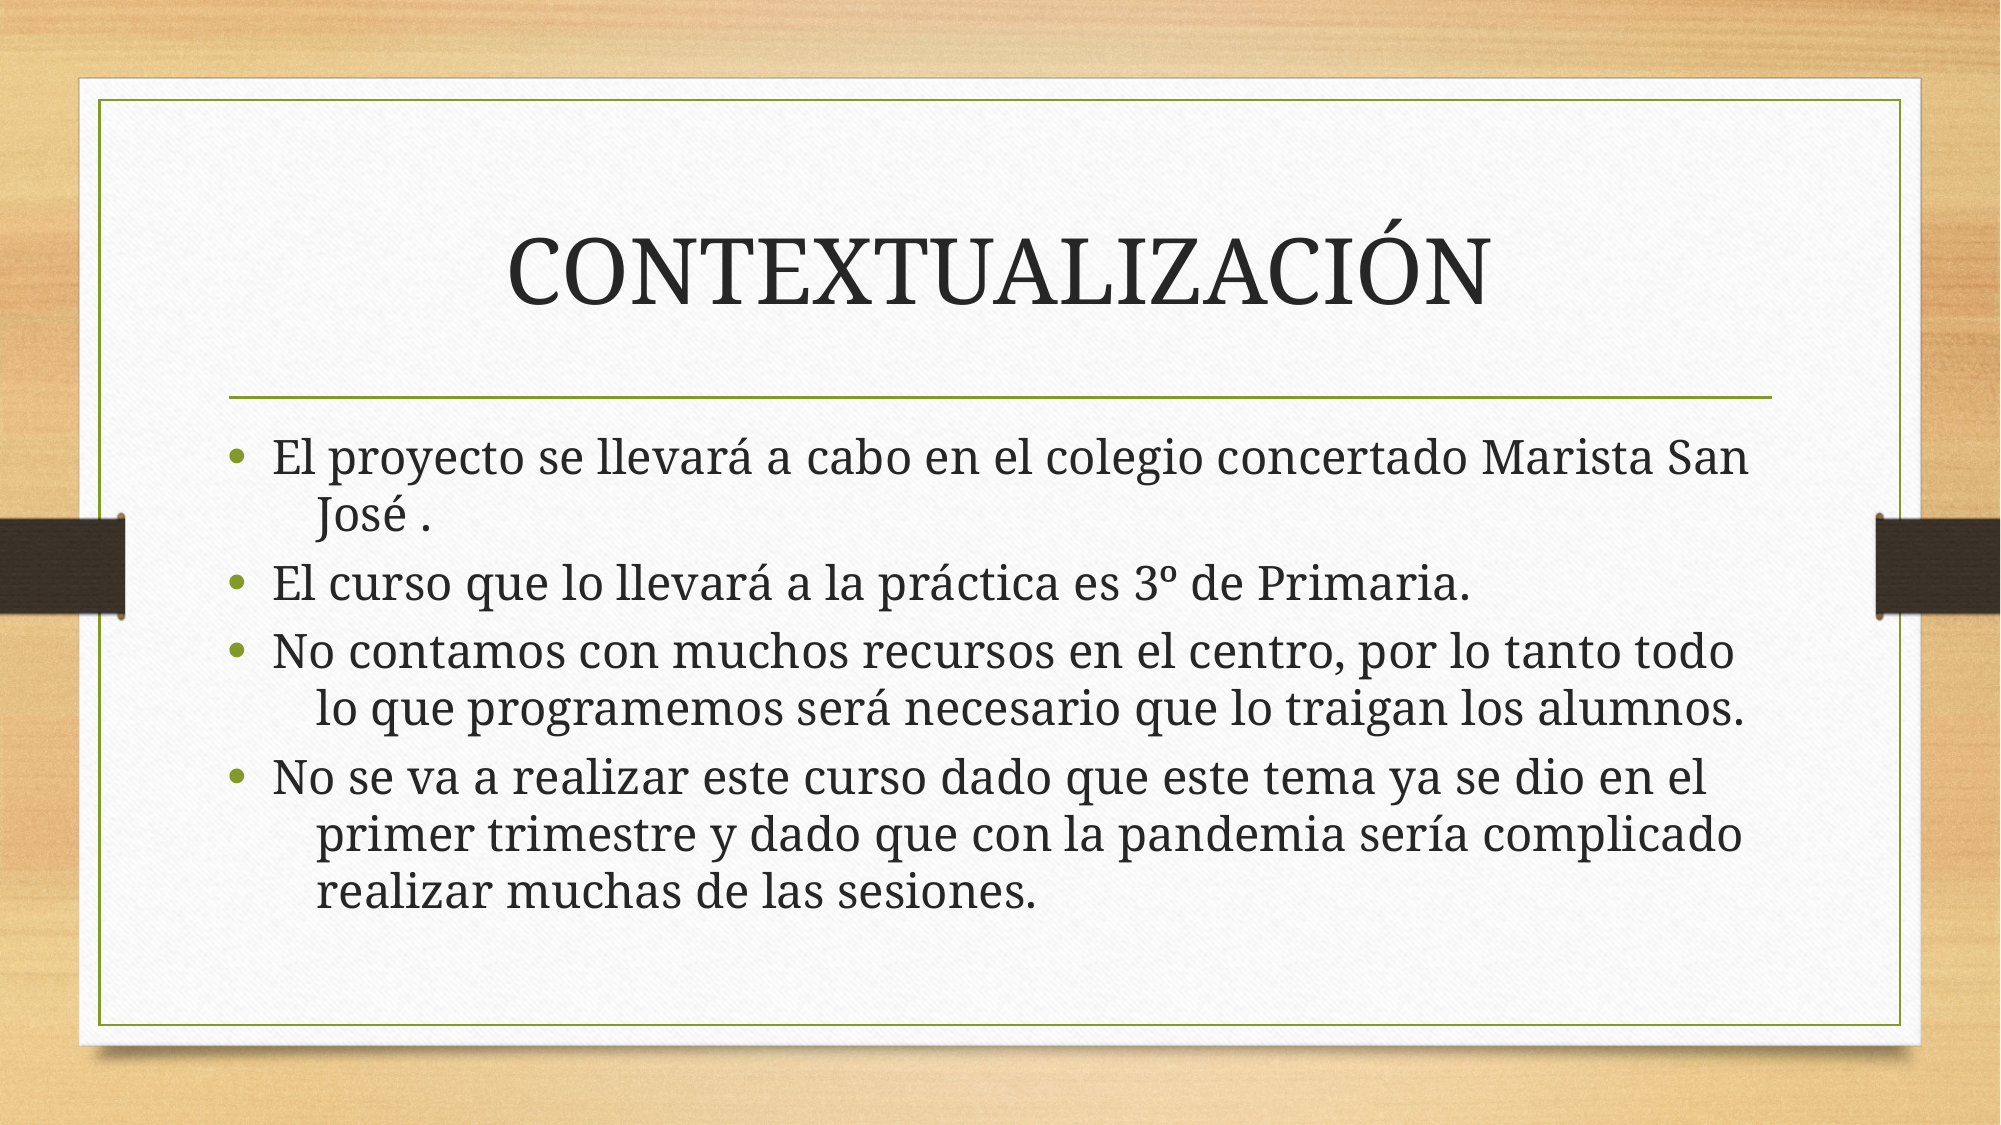

# CONTEXTUALIZACIÓN
El proyecto se llevará a cabo en el colegio concertado Marista San José .
El curso que lo llevará a la práctica es 3º de Primaria.
No contamos con muchos recursos en el centro, por lo tanto todo lo que programemos será necesario que lo traigan los alumnos.
No se va a realizar este curso dado que este tema ya se dio en el primer trimestre y dado que con la pandemia sería complicado realizar muchas de las sesiones.